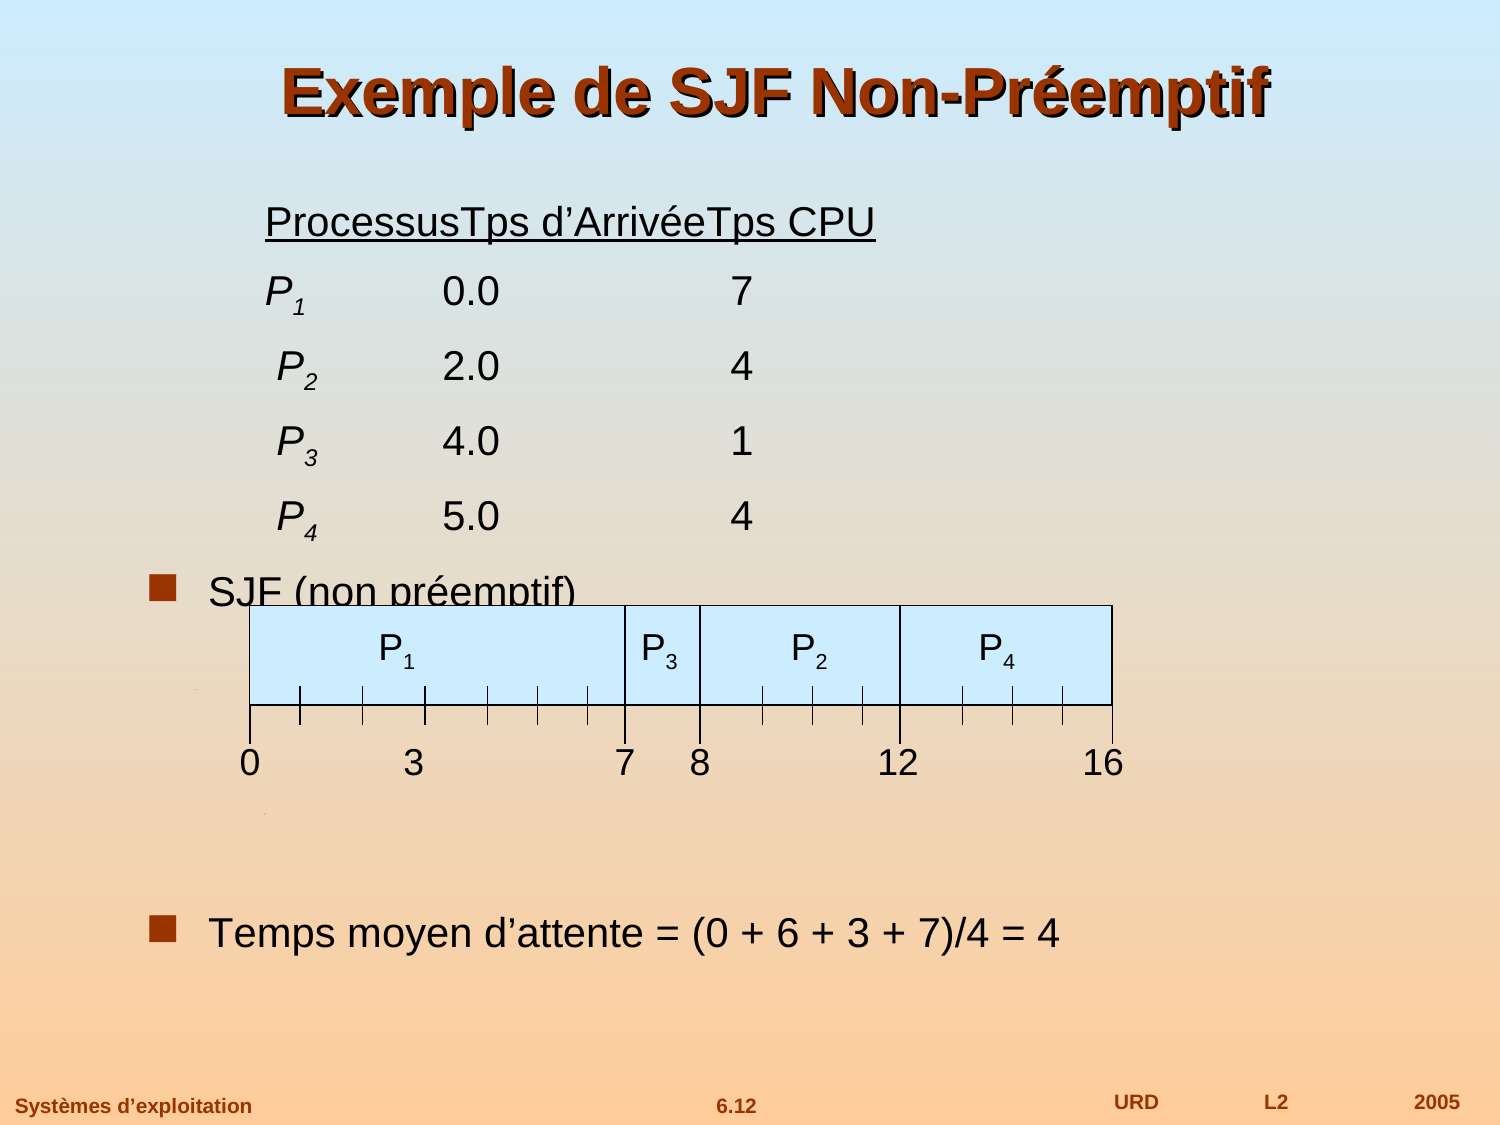

Exemple de SJF Non-Préemptif
# Processus	Tps d’Arrivée	Tps CPU
		P1	0.0	7
		 P2	2.0	4
		 P3	4.0	1
		 P4	5.0	4
SJF (non préemptif)
Temps moyen d’attente = (0 + 6 + 3 + 7)/4 = 4
P1
P3
P2
P4
0
3
7
8
12
16